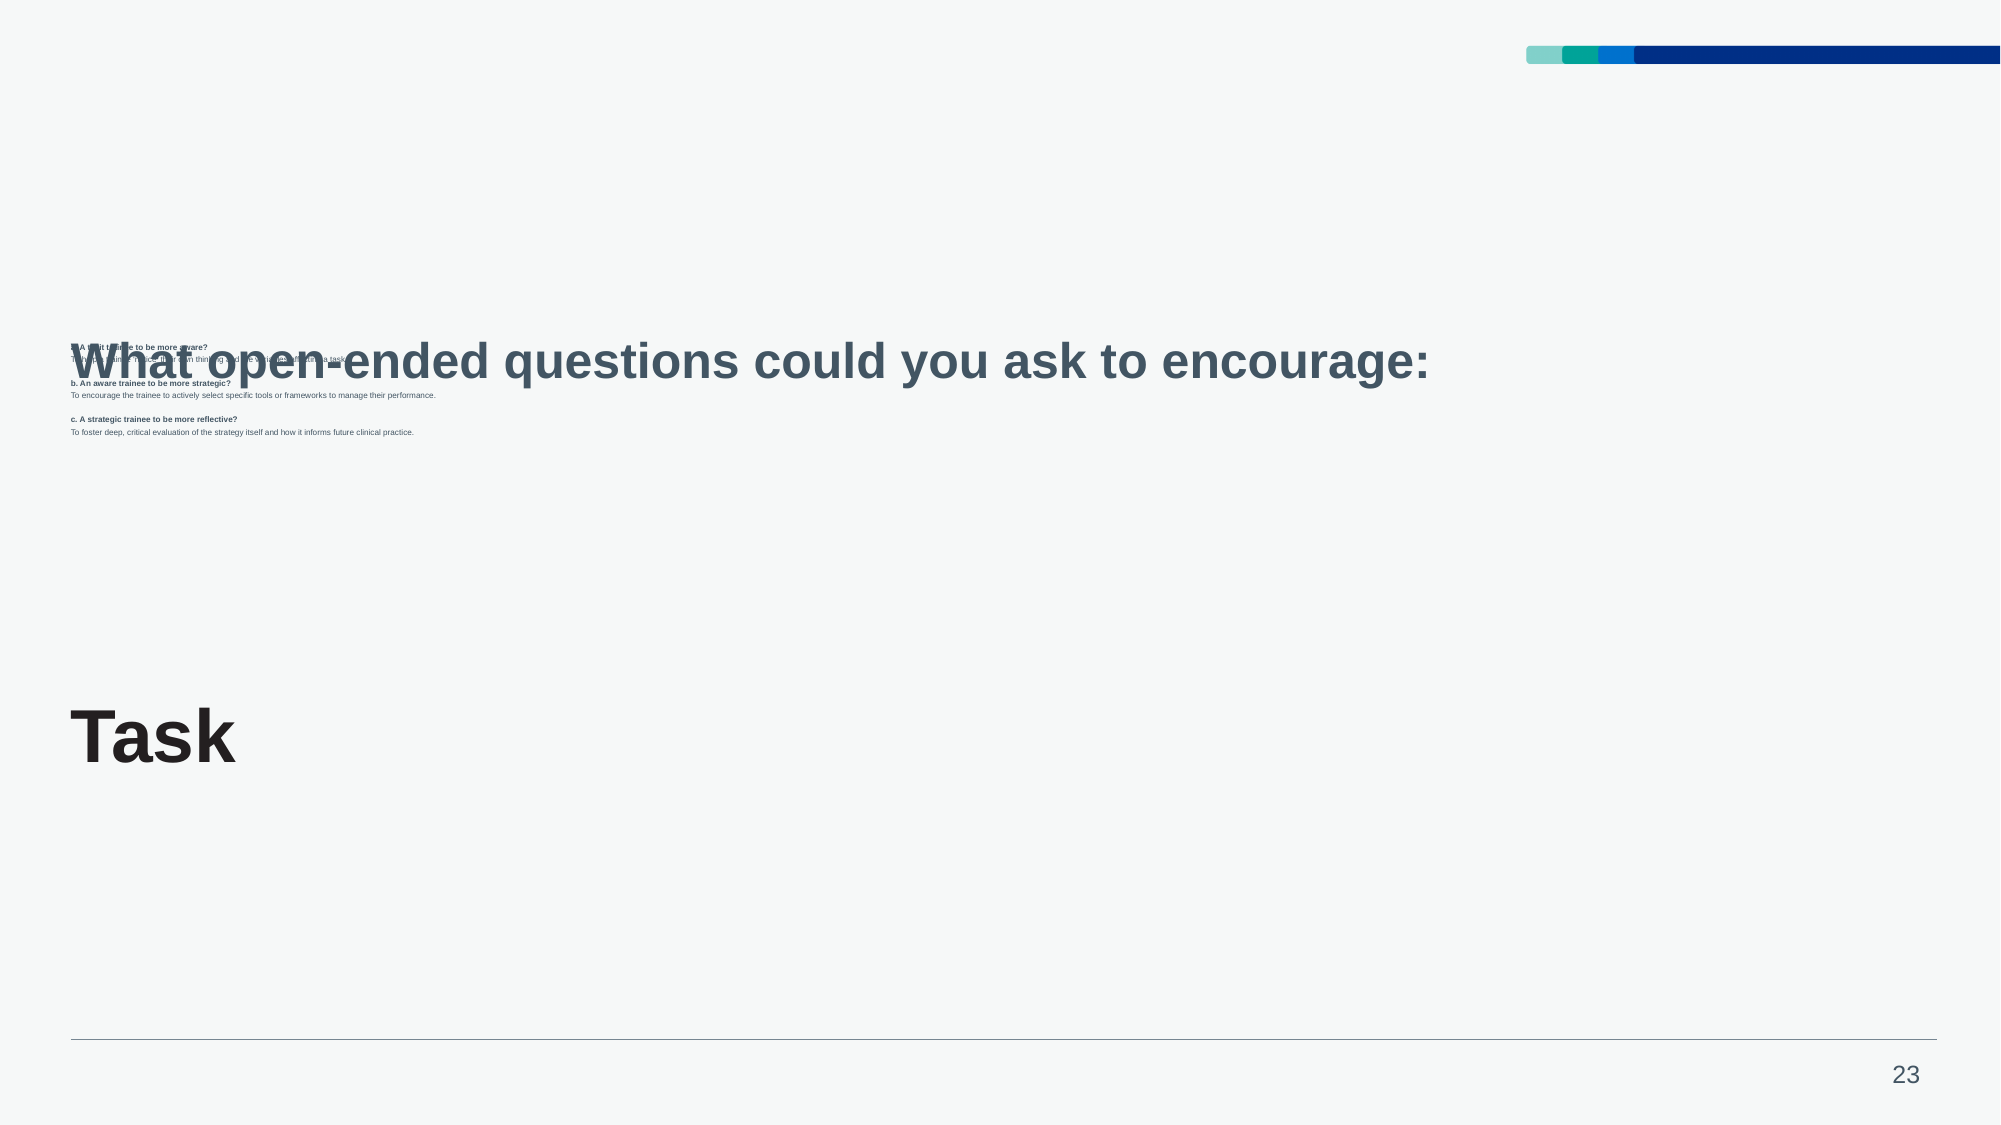

# a. A tacit trainee to be more aware?
To help a trainee ‘notice’ their own thinking and the variables affecting a task.
b. An aware trainee to be more strategic?
To encourage the trainee to actively select specific tools or frameworks to manage their performance.
c. A strategic trainee to be more reflective?
To foster deep, critical evaluation of the strategy itself and how it informs future clinical practice.
What open-ended questions could you ask to encourage:
Task